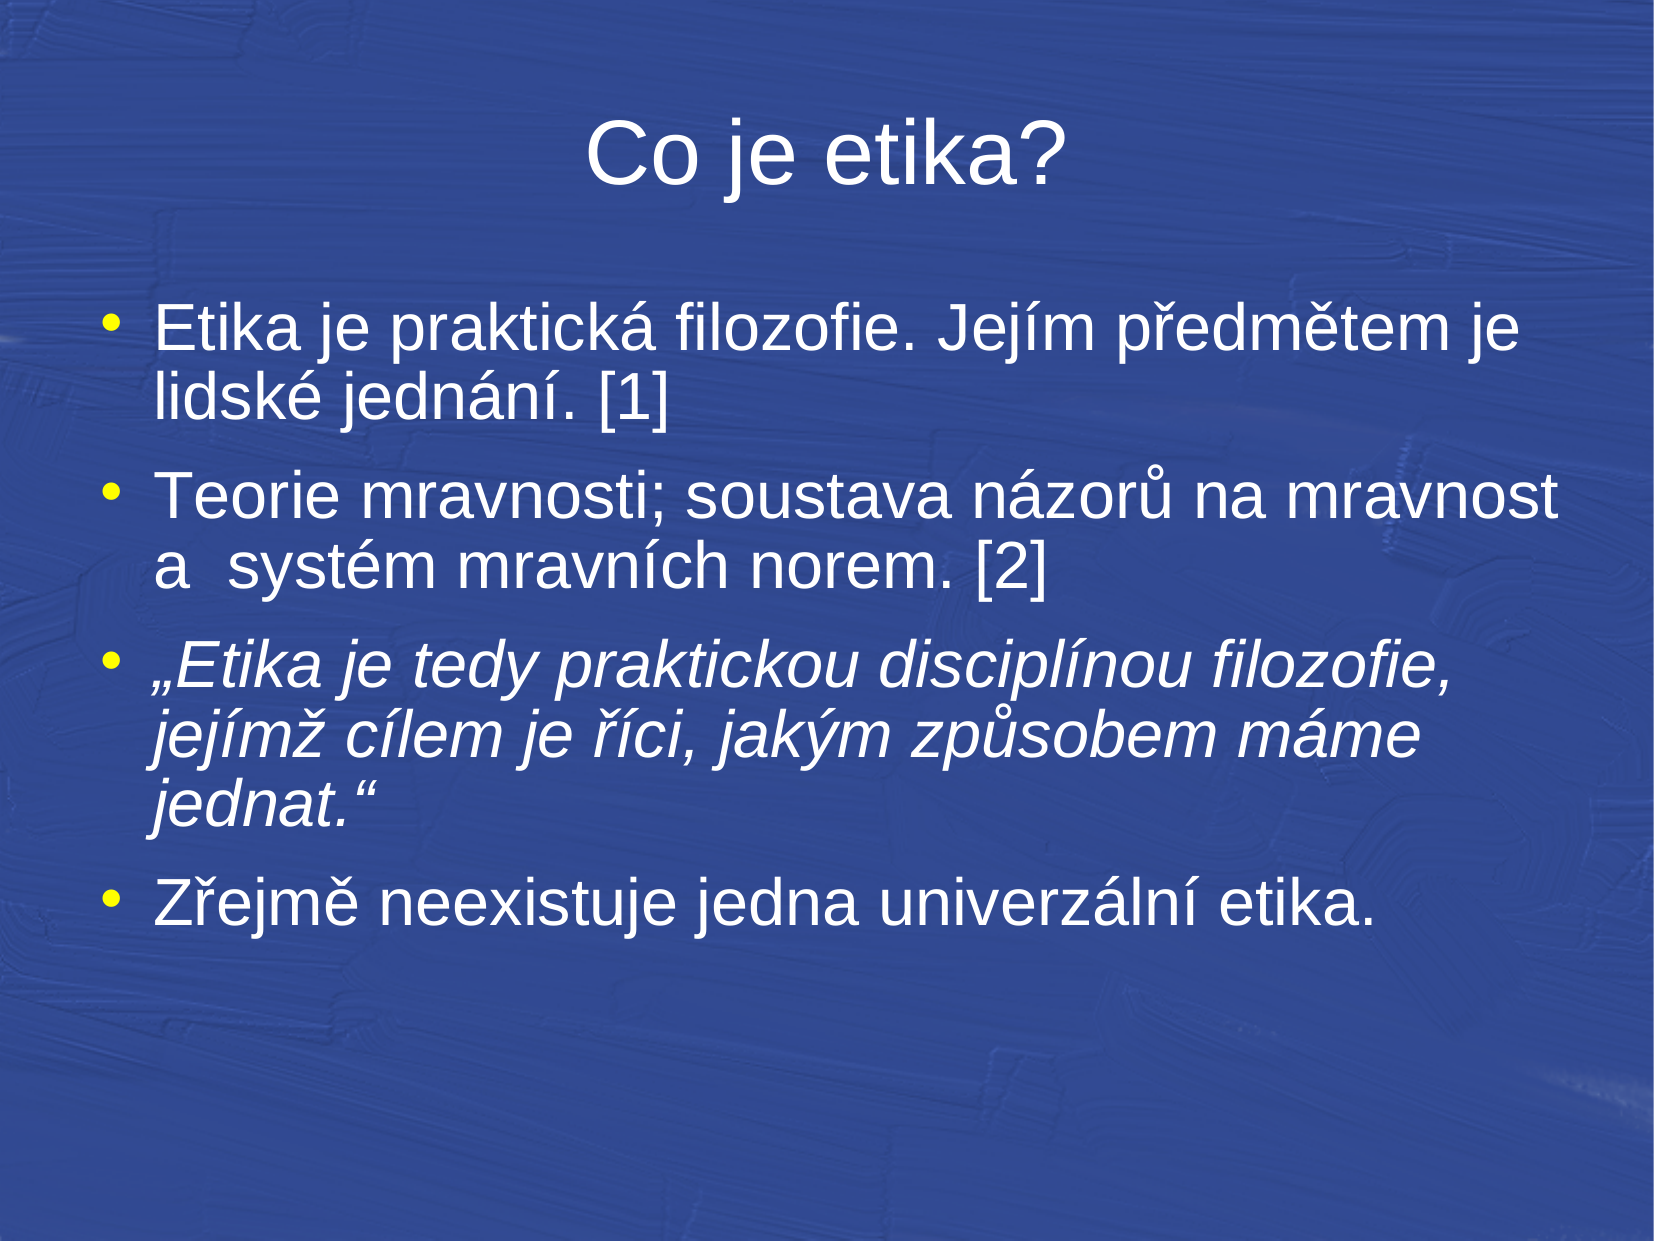

# Co je etika?
Etika je praktická filozofie. Jejím předmětem je lidské jednání. [1]
Teorie mravnosti; soustava názorů na mravnost a  systém mravních norem. [2]
„Etika je tedy praktickou disciplínou filozofie, jejímž cílem je říci, jakým způsobem máme jednat.“
Zřejmě neexistuje jedna univerzální etika.